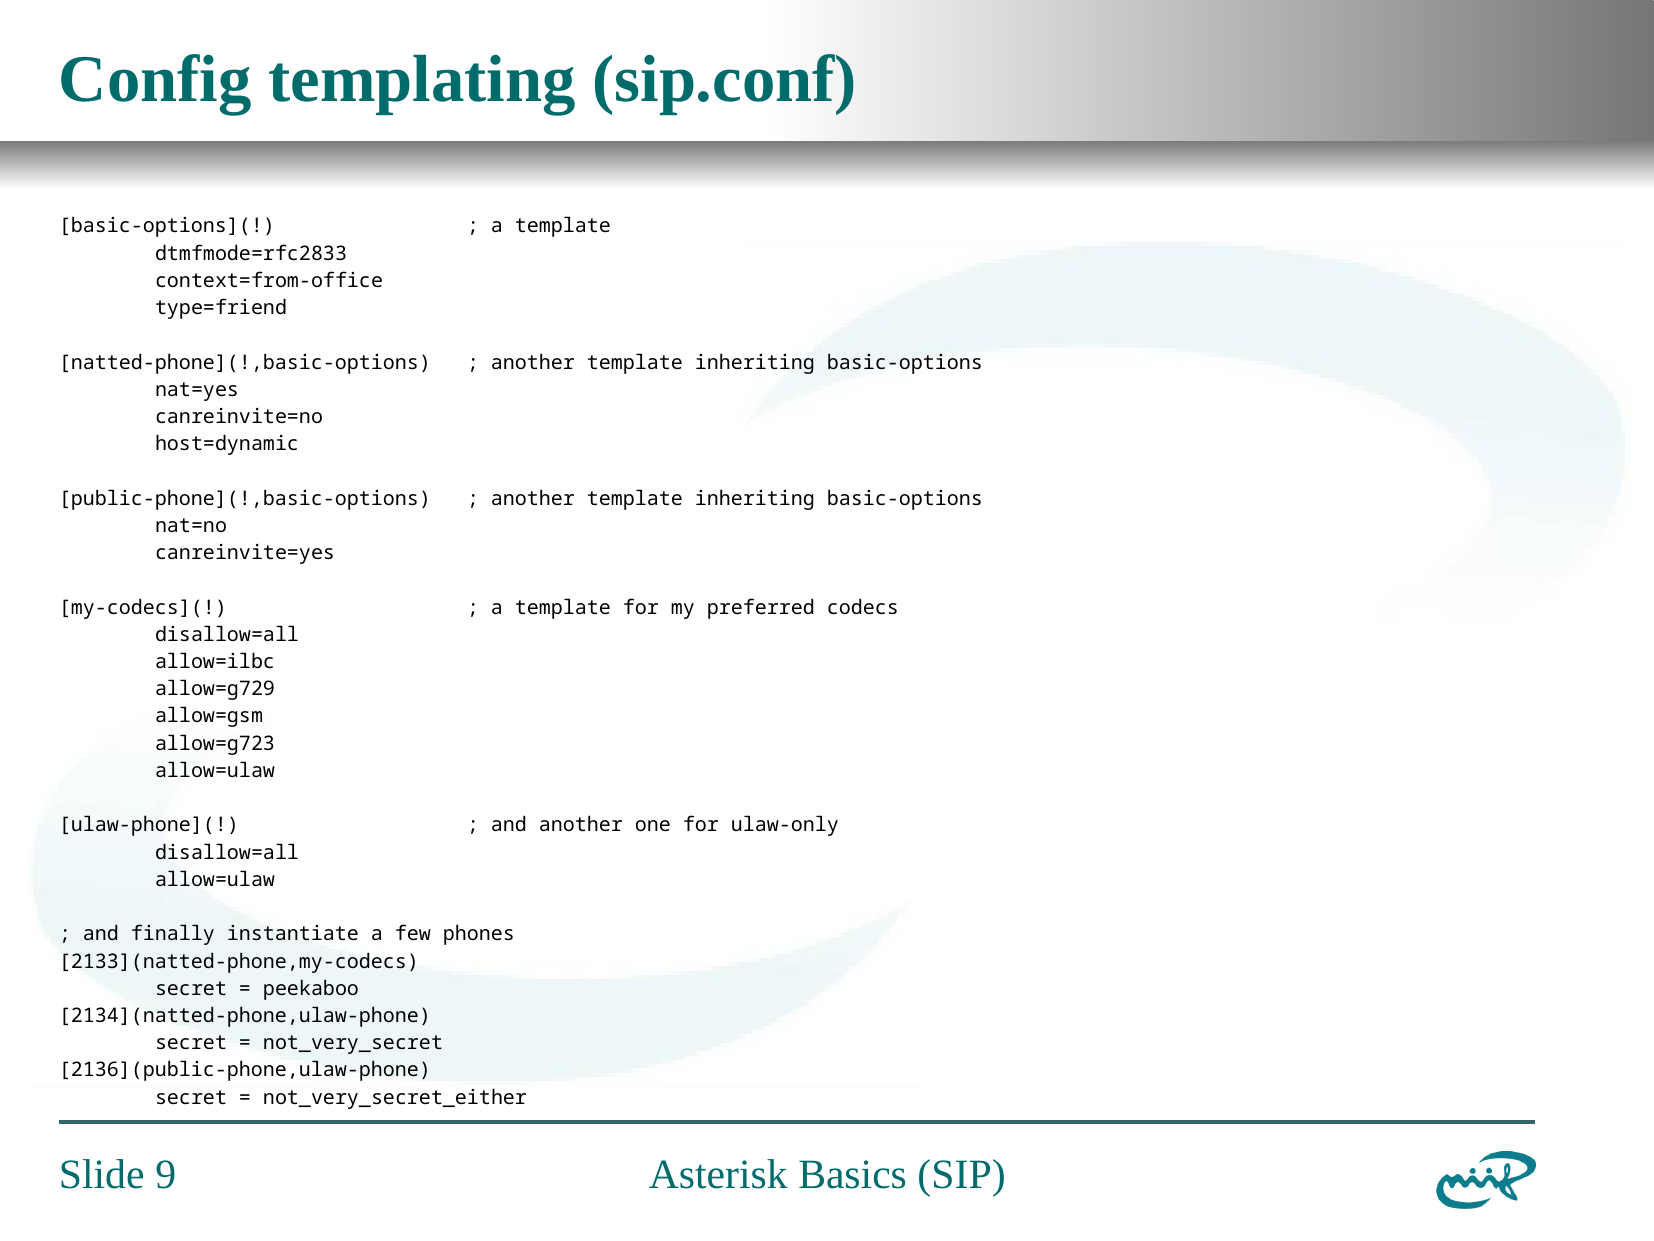

# Config templating (sip.conf)
[basic-options](!) ; a template
 dtmfmode=rfc2833
 context=from-office
 type=friend
[natted-phone](!,basic-options) ; another template inheriting basic-options
 nat=yes
 canreinvite=no
 host=dynamic
[public-phone](!,basic-options) ; another template inheriting basic-options
 nat=no
 canreinvite=yes
[my-codecs](!) ; a template for my preferred codecs
 disallow=all
 allow=ilbc
 allow=g729
 allow=gsm
 allow=g723
 allow=ulaw
[ulaw-phone](!) ; and another one for ulaw-only
 disallow=all
 allow=ulaw
; and finally instantiate a few phones
[2133](natted-phone,my-codecs)
 secret = peekaboo
[2134](natted-phone,ulaw-phone)
 secret = not_very_secret
[2136](public-phone,ulaw-phone)
 secret = not_very_secret_either
9
Asterisk Basics (SIP)